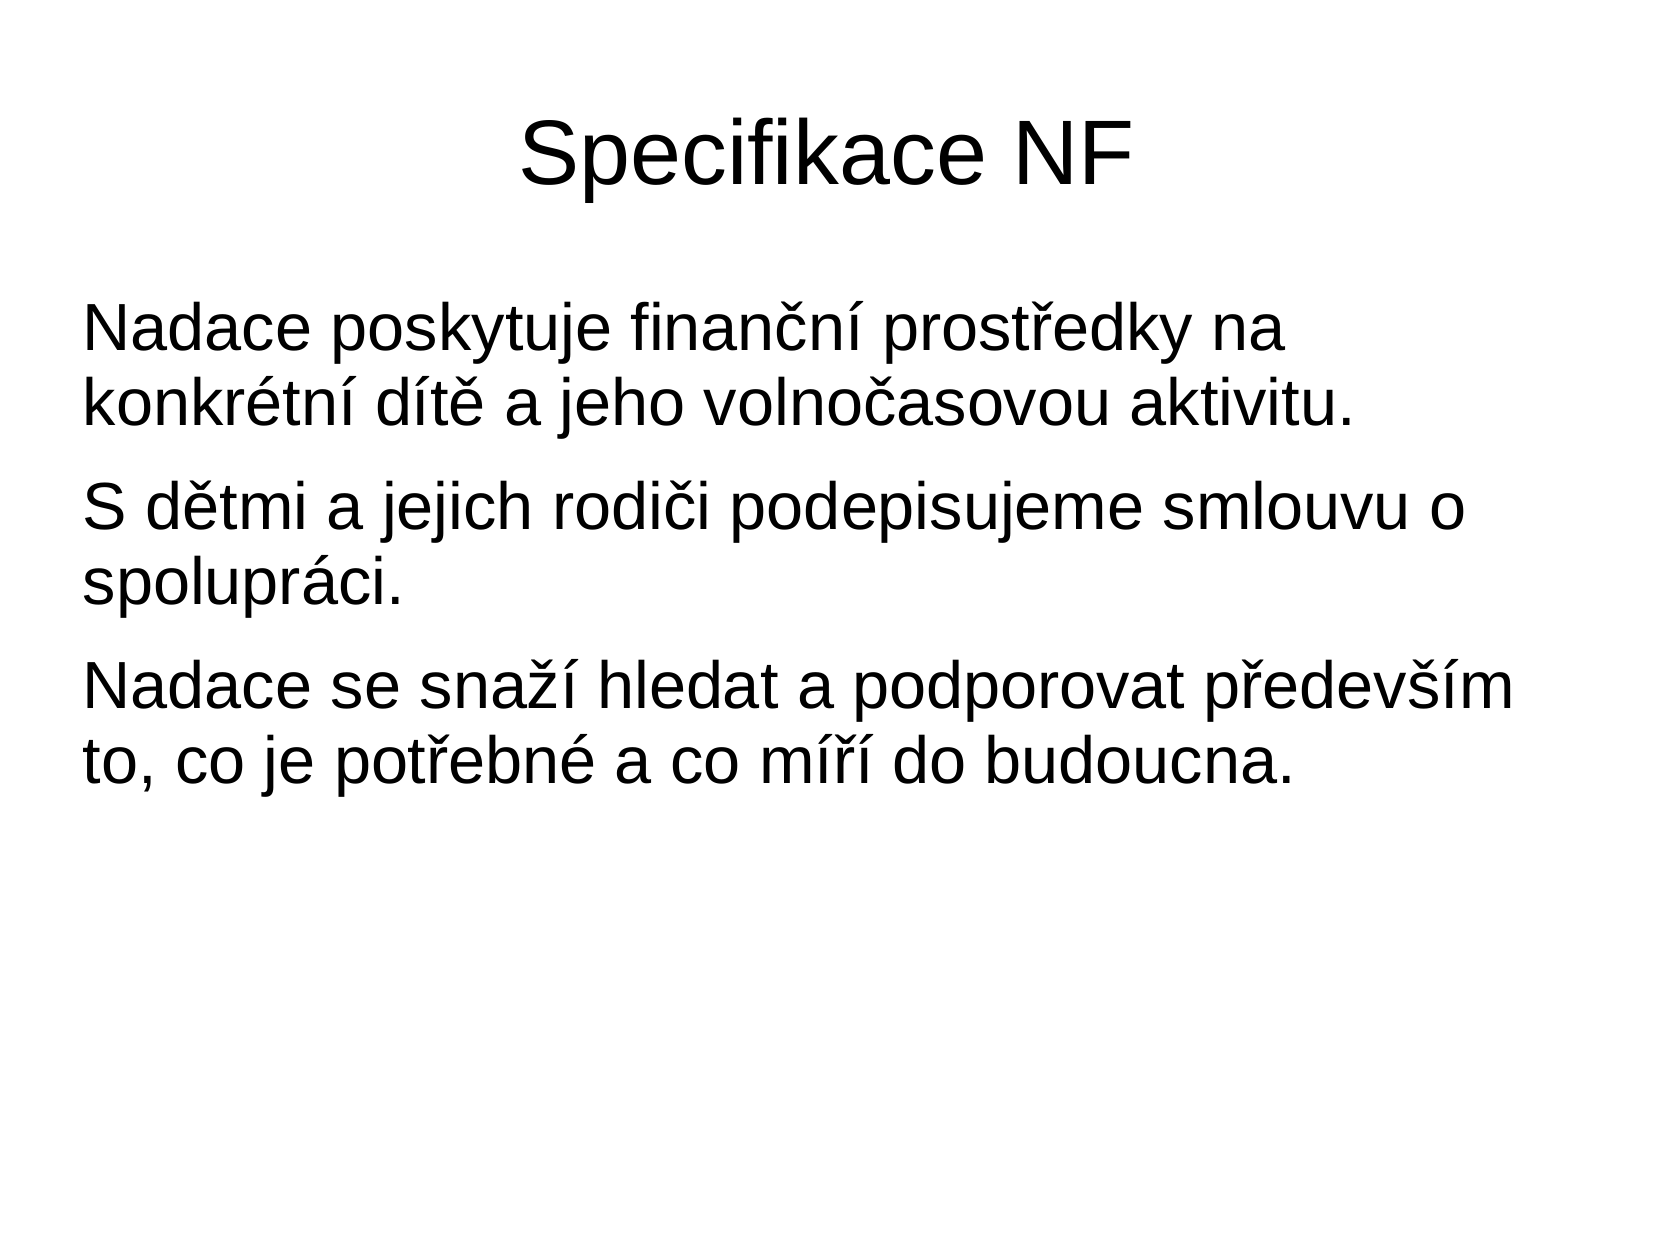

# Specifikace NF
Nadace poskytuje finanční prostředky na konkrétní dítě a jeho volnočasovou aktivitu.
S dětmi a jejich rodiči podepisujeme smlouvu o spolupráci.
Nadace se snaží hledat a podporovat především to, co je potřebné a co míří do budoucna.